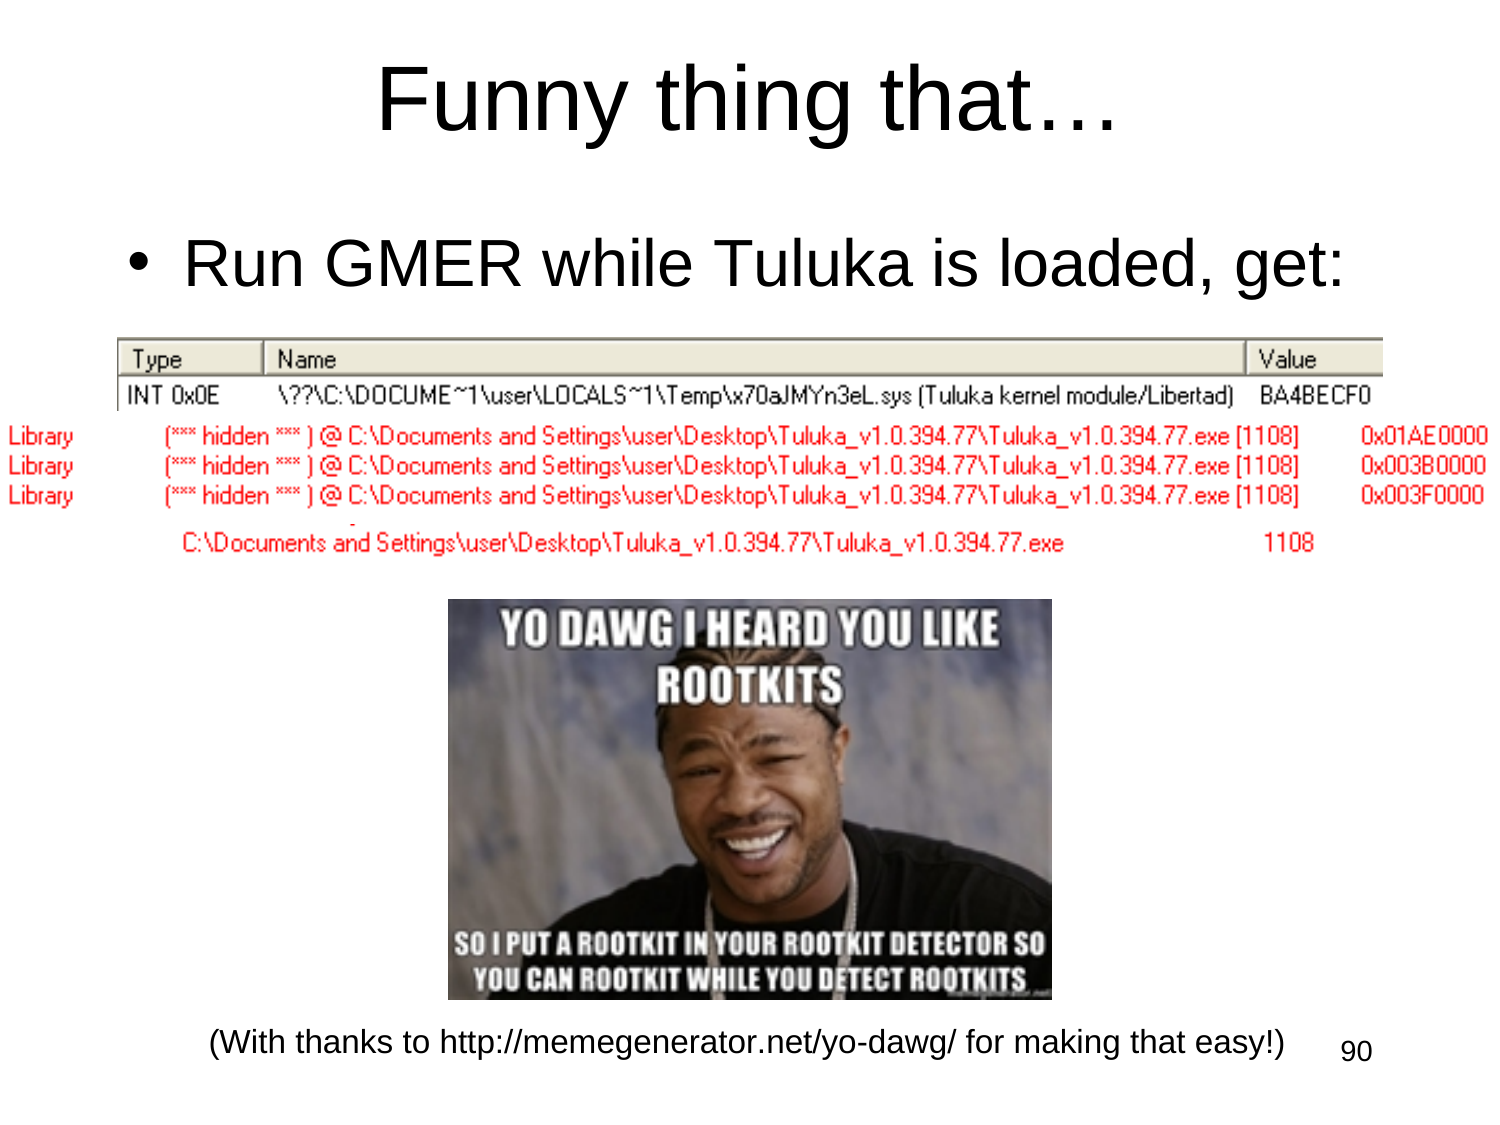

# Funny thing that…
Run GMER while Tuluka is loaded, get:
(With thanks to http://memegenerator.net/yo-dawg/ for making that easy!)